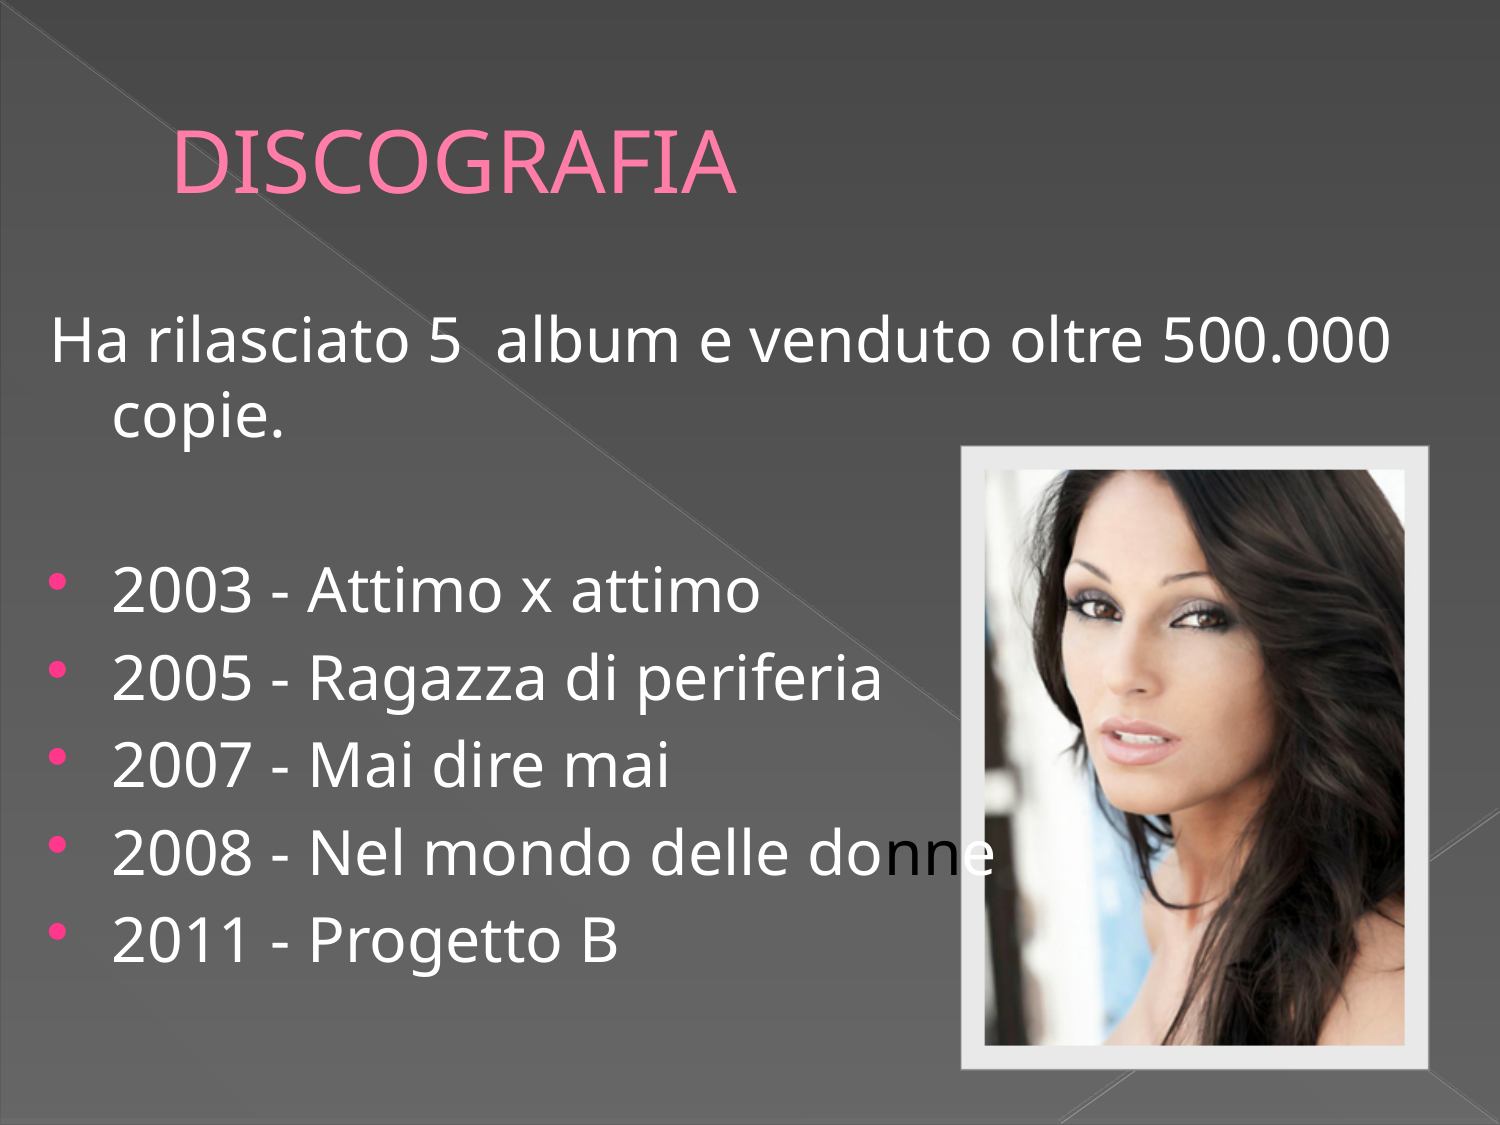

# DISCOGRAFIA
Ha rilasciato 5 album e venduto oltre 500.000 copie.
2003 - Attimo x attimo
2005 - Ragazza di periferia
2007 - Mai dire mai
2008 - Nel mondo delle donne
2011 - Progetto B